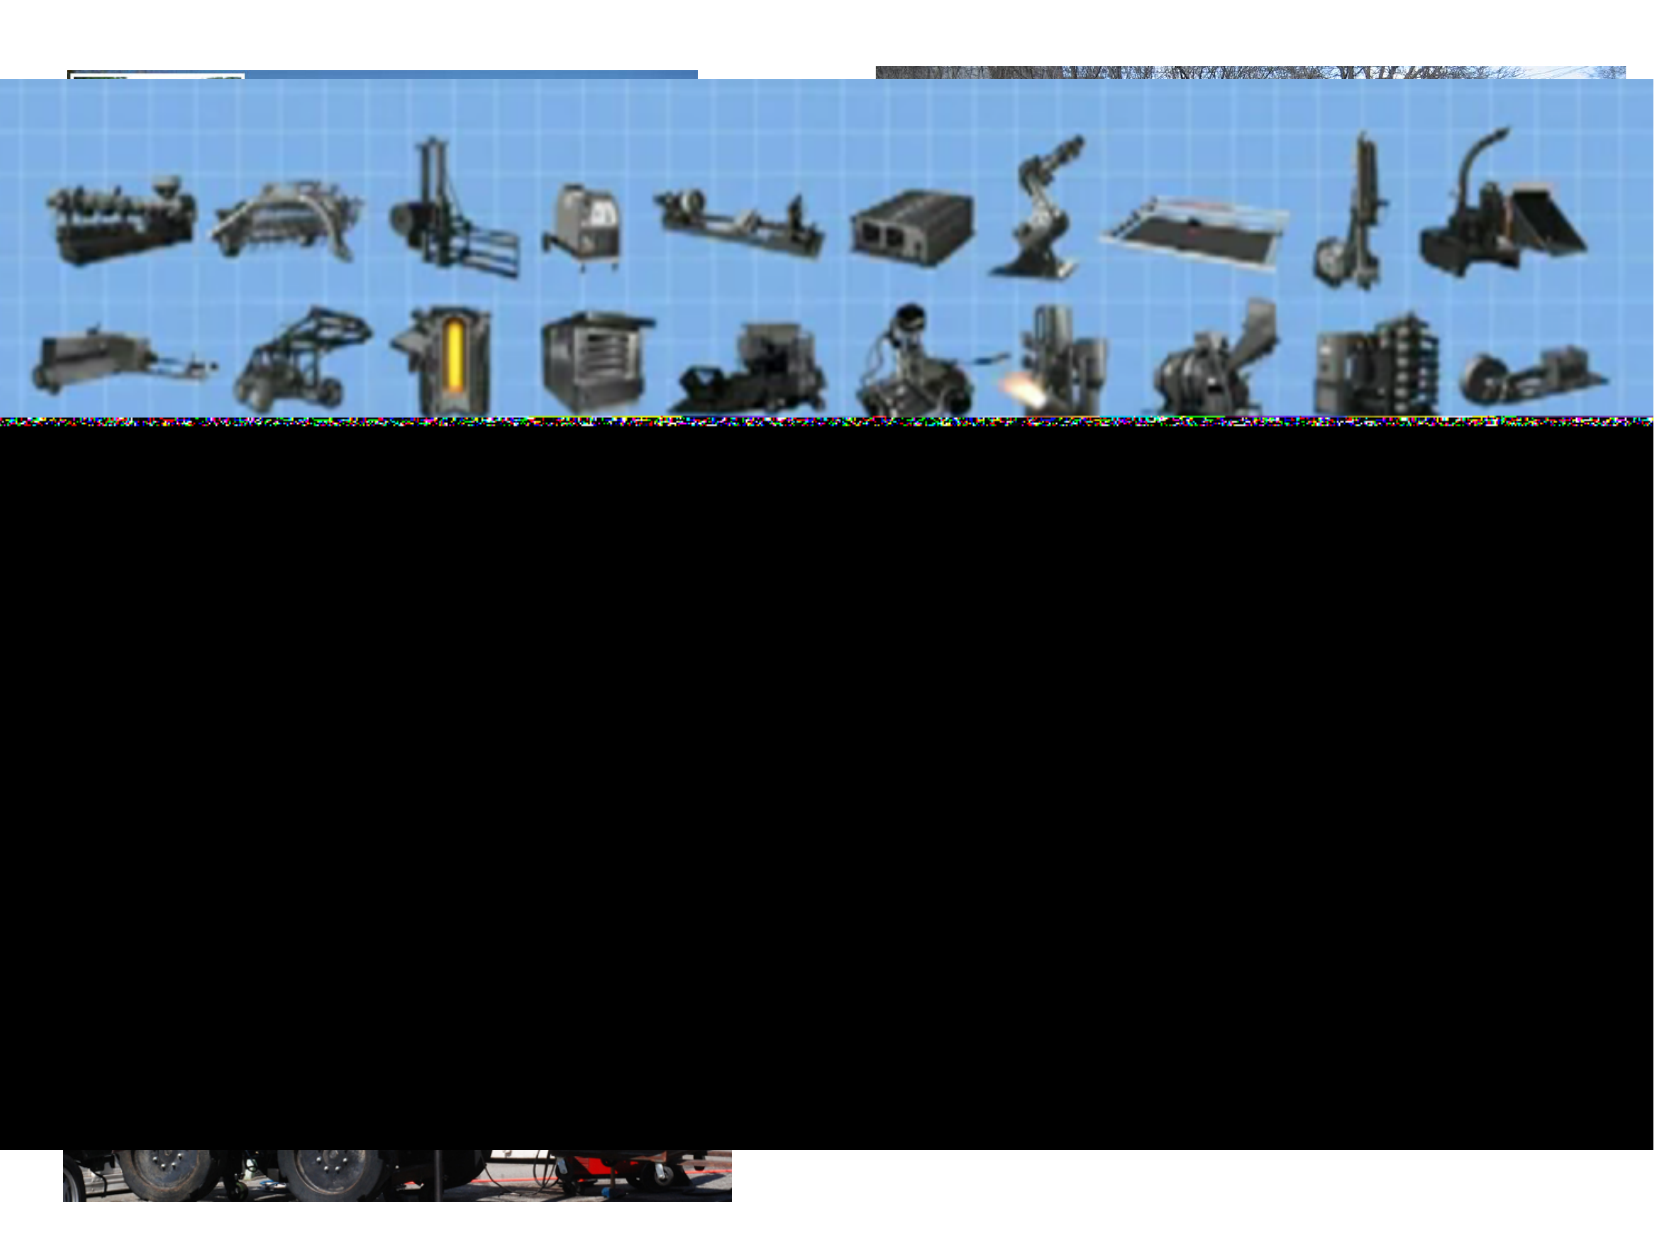

John deere
 תאגיד פעיל כ-140 שנה(!)
 רווחים: 3 מילארד דולר
 עובדים בשכר: 55,700
Open Source Ecology - LifeTrac
 הפרוייקט פעיל 9 שנים (הטרקטור – 7 שנים)
 תקציב: 4,000 דולר בחודש
 עובדים במשרה מלאה: 8-10 (תלוי בעונה)
המחיר הגולמי של הlifeTrac כולל עבודה וחומרי גלם
מוערך בכעשירית מהמחיר של טרקטור מסחרי באותו סדר גודל
לכל אדם עם גישה לאינטרנט יש גישה לתוכניות הבנייה.
לפני כחודשיים נבנה LifeTrac ראשון באופן עצמאי
לא כל ידי OSE, במדינה אחרת בארה"ב.
את התוכניות הם הורידו במחשב הביתי שלהם.